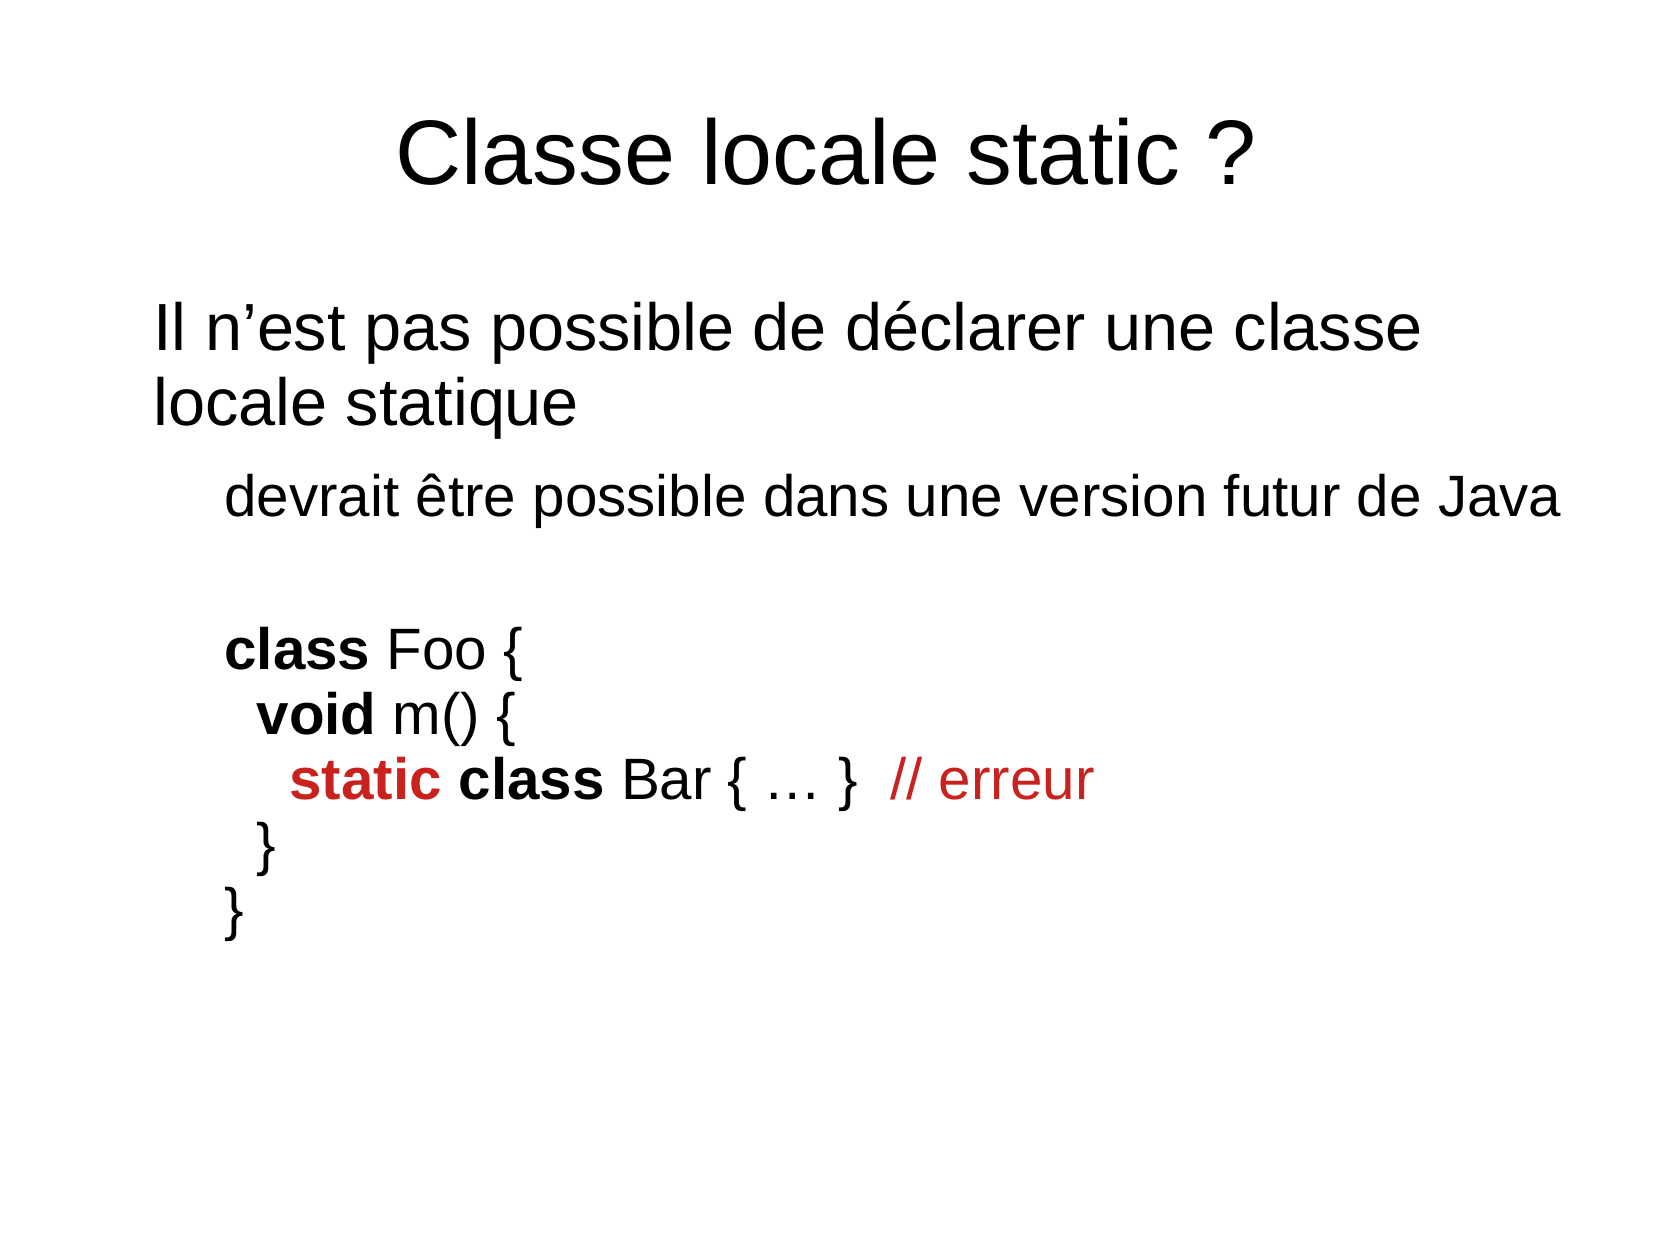

# Classe locale static ?
Il n’est pas possible de déclarer une classe locale statique
devrait être possible dans une version futur de Java
class Foo {
 void m() {
 static class Bar { … } // erreur
 }
}